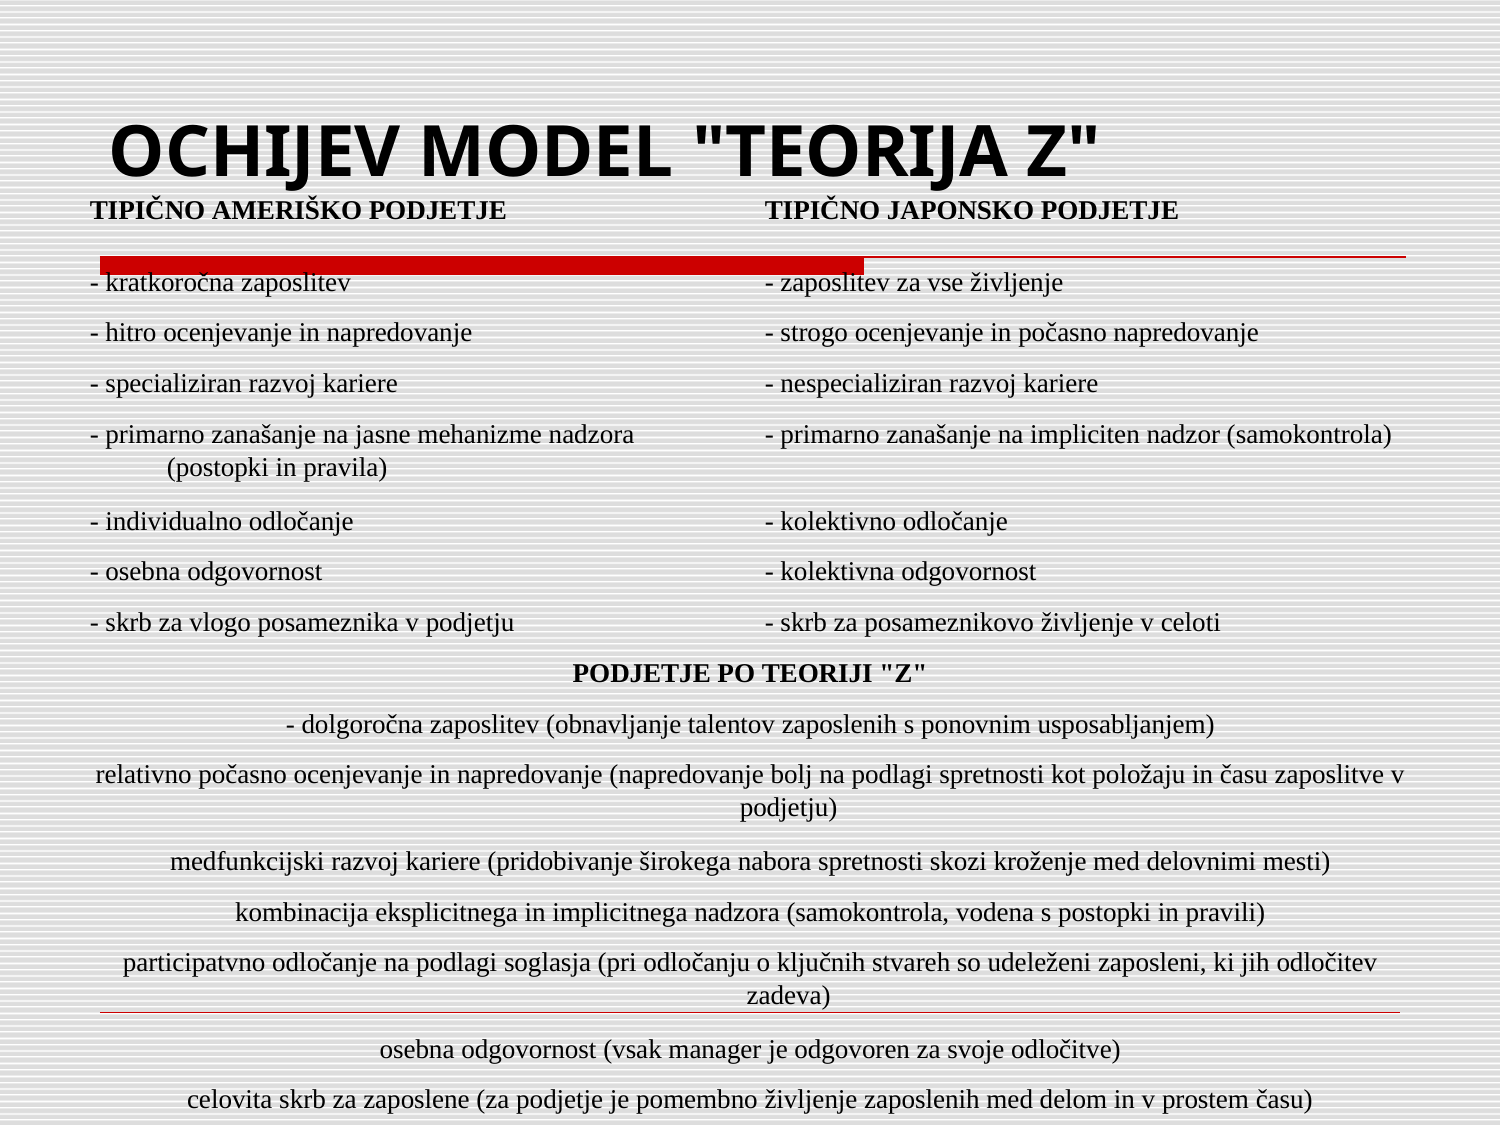

# OCHIJEV MODEL "TEORIJA Z"
| TIPIČNO AMERIŠKO PODJETJE | TIPIČNO JAPONSKO PODJETJE |
| --- | --- |
| - kratkoročna zaposlitev | - zaposlitev za vse življenje |
| - hitro ocenjevanje in napredovanje | - strogo ocenjevanje in počasno napredovanje |
| - specializiran razvoj kariere | - nespecializiran razvoj kariere |
| - primarno zanašanje na jasne mehanizme nadzora (postopki in pravila) | - primarno zanašanje na impliciten nadzor (samokontrola) |
| - individualno odločanje | - kolektivno odločanje |
| - osebna odgovornost | - kolektivna odgovornost |
| - skrb za vlogo posameznika v podjetju | - skrb za posameznikovo življenje v celoti |
| PODJETJE PO TEORIJI "Z" | |
| - dolgoročna zaposlitev (obnavljanje talentov zaposlenih s ponovnim usposabljanjem) | |
| relativno počasno ocenjevanje in napredovanje (napredovanje bolj na podlagi spretnosti kot položaju in času zaposlitve v podjetju) | |
| medfunkcijski razvoj kariere (pridobivanje širokega nabora spretnosti skozi kroženje med delovnimi mesti) | |
| kombinacija eksplicitnega in implicitnega nadzora (samokontrola, vodena s postopki in pravili) | |
| participatvno odločanje na podlagi soglasja (pri odločanju o ključnih stvareh so udeleženi zaposleni, ki jih odločitev zadeva) | |
| osebna odgovornost (vsak manager je odgovoren za svoje odločitve) | |
| celovita skrb za zaposlene (za podjetje je pomembno življenje zaposlenih med delom in v prostem času) | |